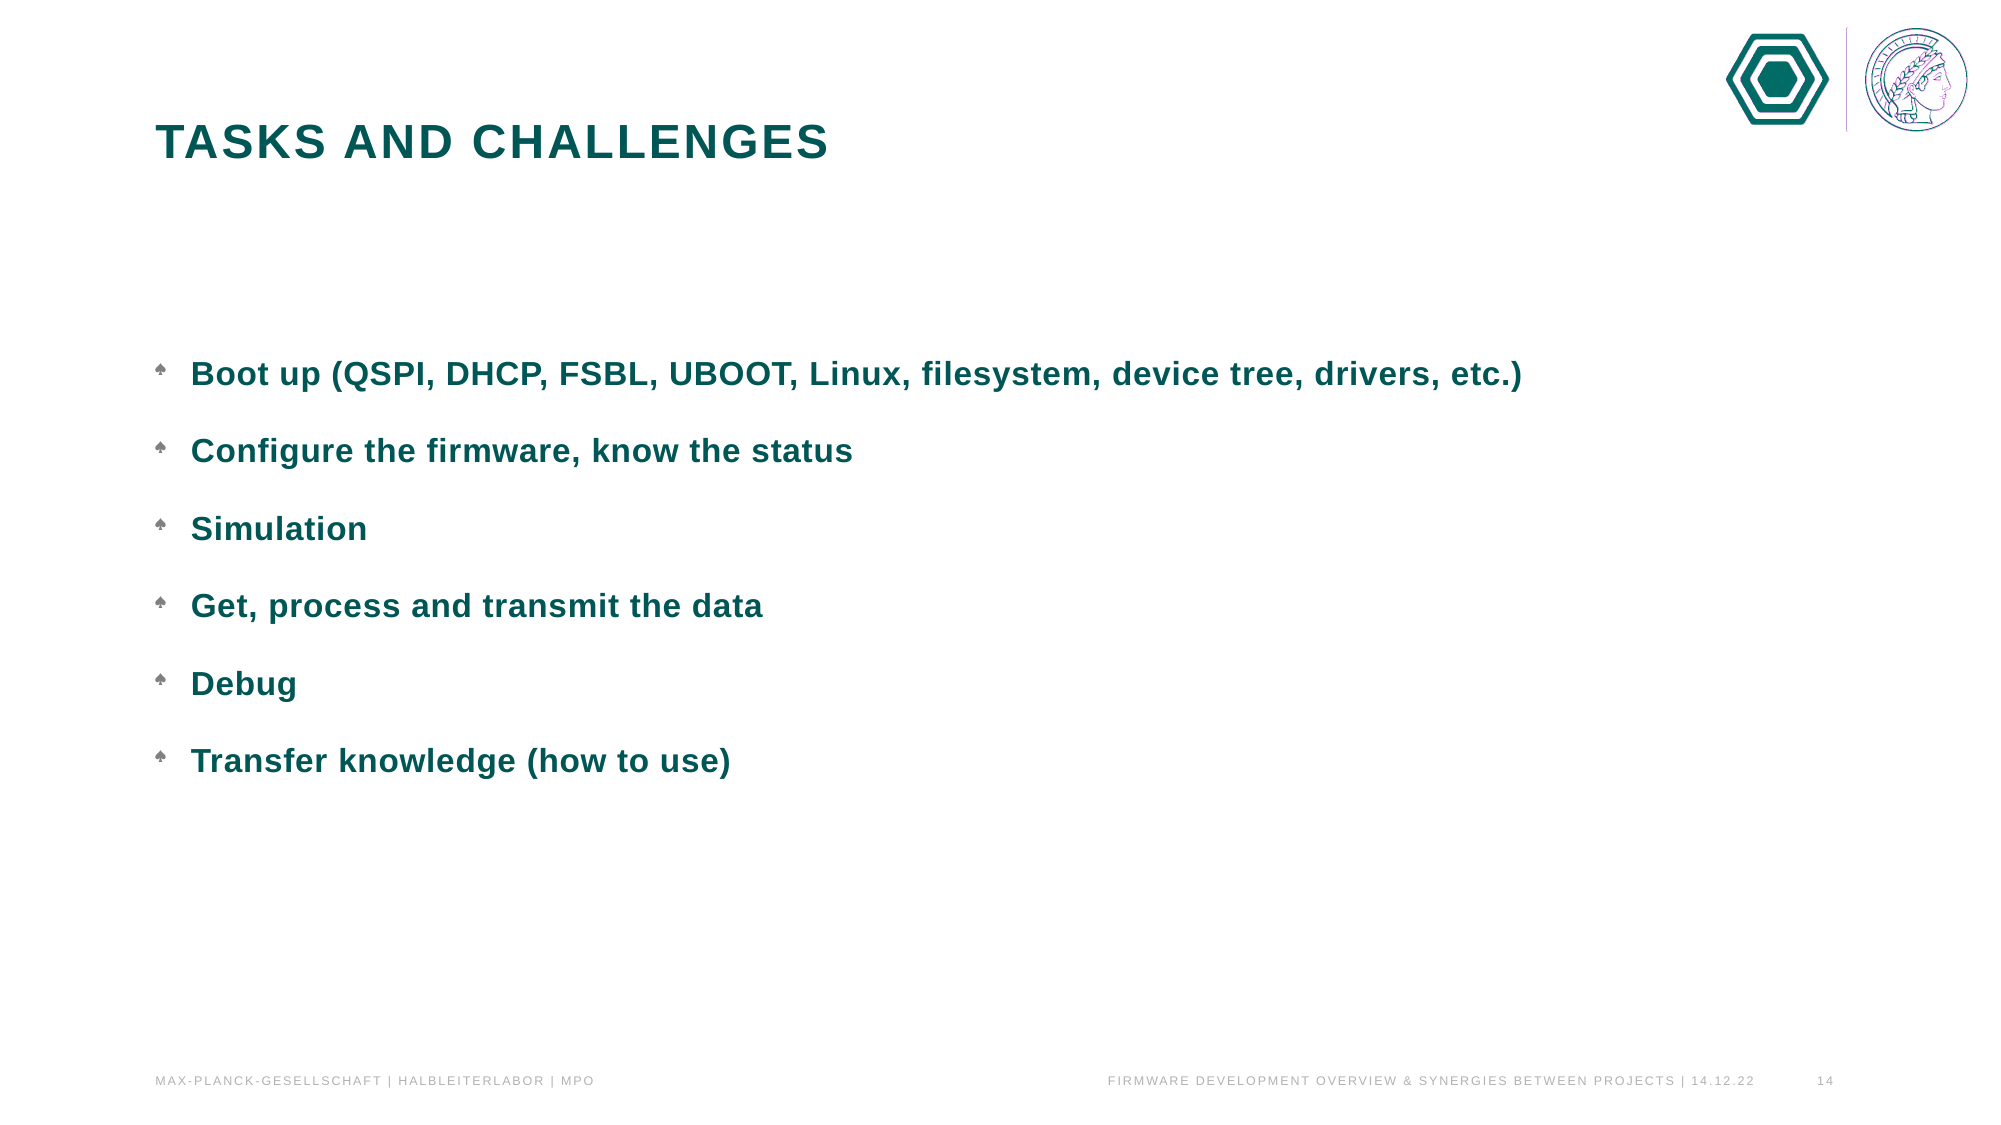

Tasks and challenges
# Boot up (QSPI, DHCP, FSBL, UBOOT, Linux, filesystem, device tree, drivers, etc.)
Configure the firmware, know the status
Simulation
Get, process and transmit the data
Debug
Transfer knowledge (how to use)